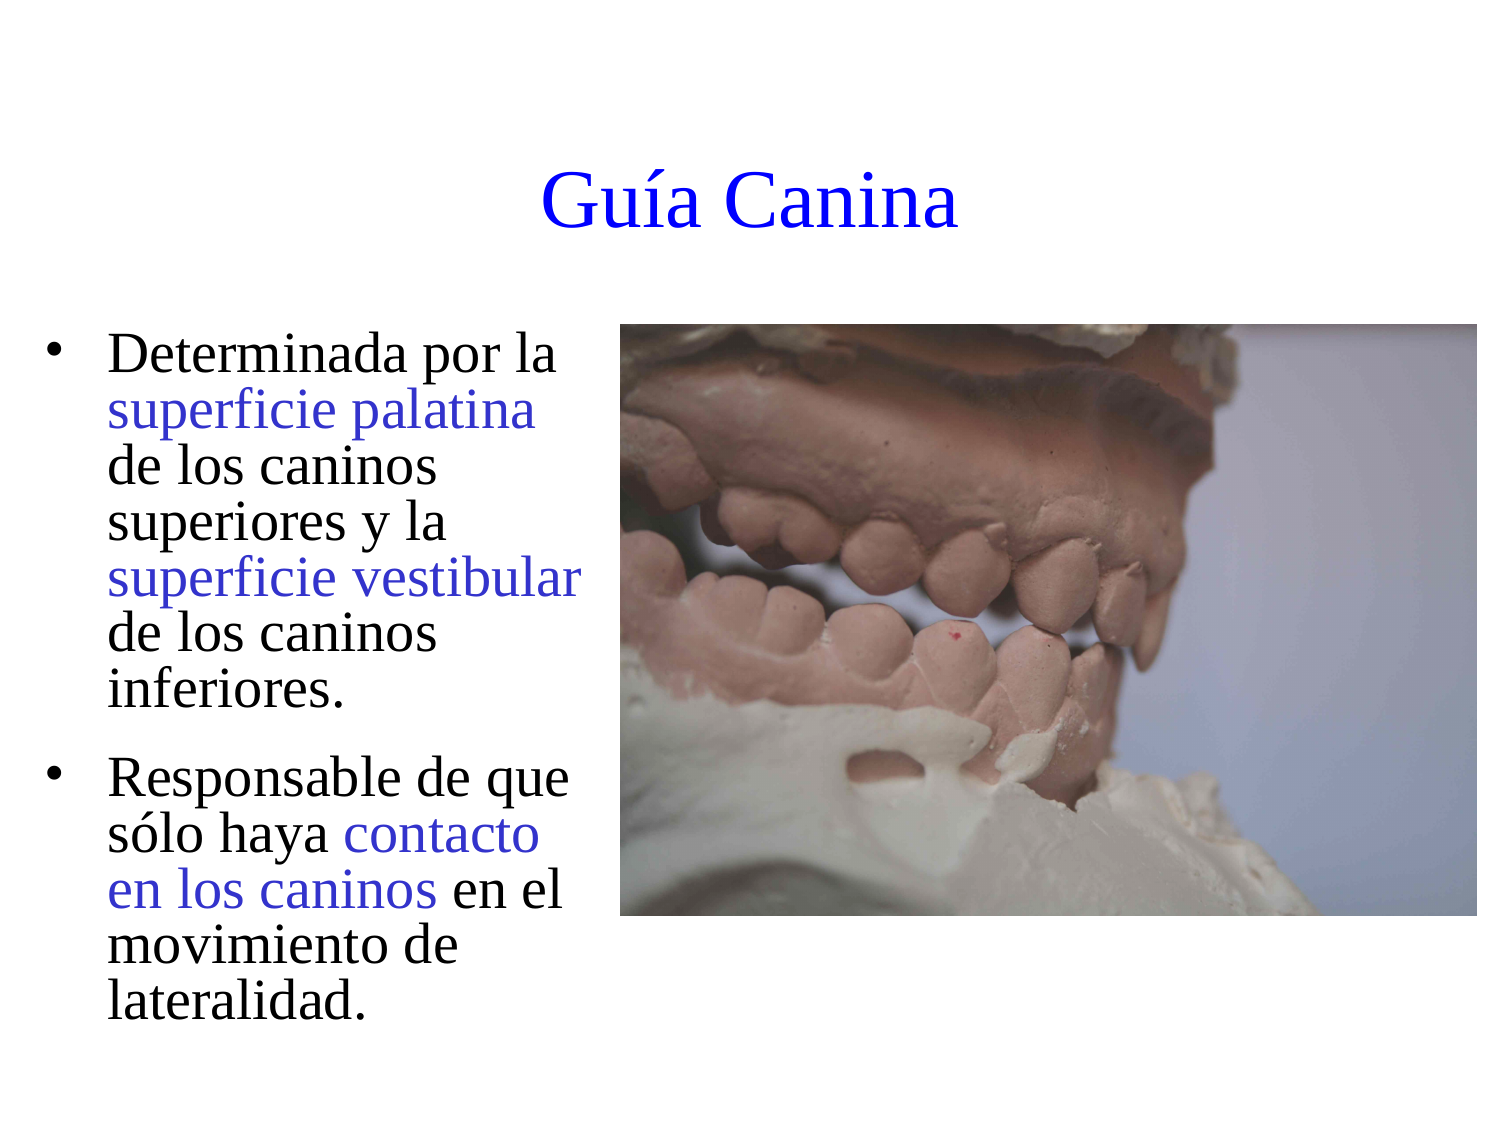

# Guía Canina
Determinada por la superficie palatina de los caninos superiores y la superficie vestibular de los caninos inferiores.
Responsable de que sólo haya contacto en los caninos en el movimiento de lateralidad.